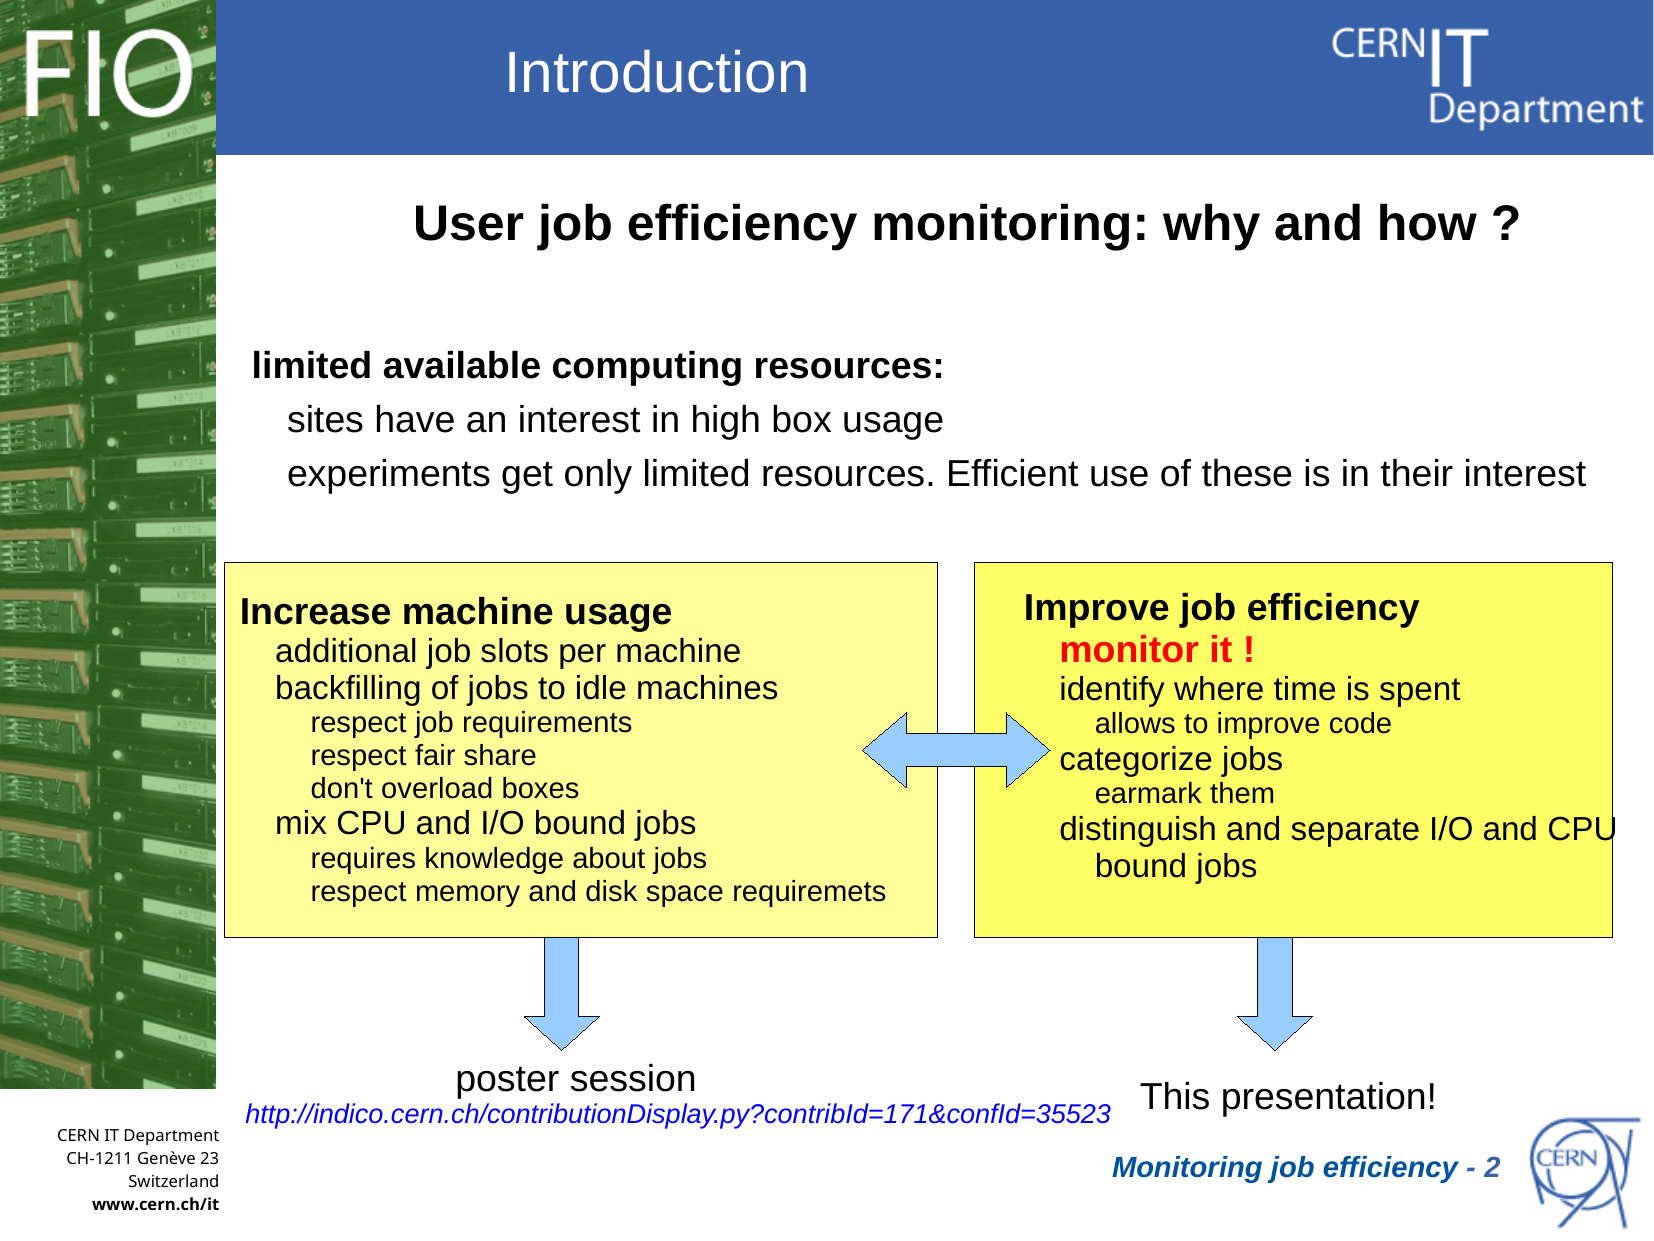

Introduction
User job efficiency monitoring: why and how ?
limited available computing resources:
sites have an interest in high box usage
experiments get only limited resources. Efficient use of these is in their interest
Improve job efficiency
monitor it !
identify where time is spent
allows to improve code
categorize jobs
earmark them
distinguish and separate I/O and CPU bound jobs
Increase machine usage
additional job slots per machine
backfilling of jobs to idle machines
respect job requirements
respect fair share
don't overload boxes
mix CPU and I/O bound jobs
requires knowledge about jobs
respect memory and disk space requiremets
 poster session
http://indico.cern.ch/contributionDisplay.py?contribId=171&confId=35523
This presentation!